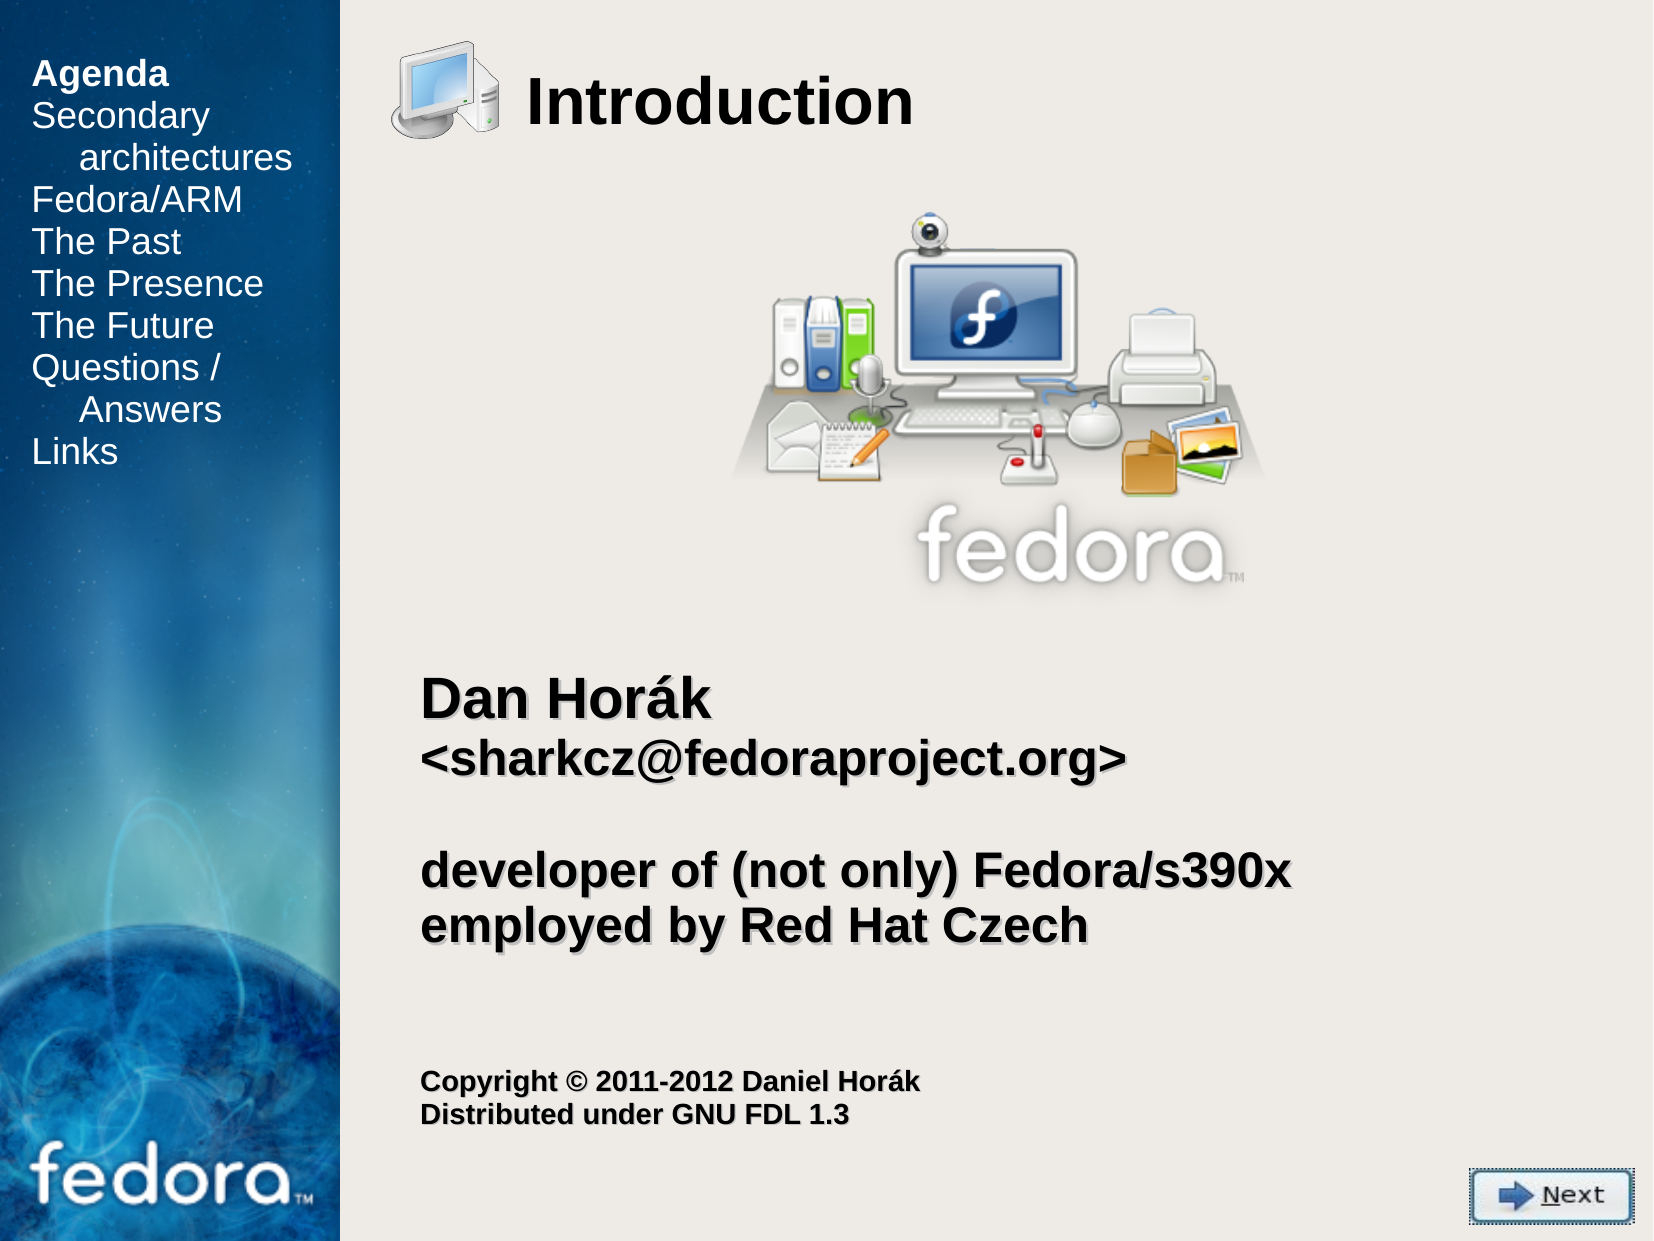

Agenda
Secondary architectures
Fedora/ARM
The Past
The Presence
The Future
Questions / Answers
Links
# Agenda
Introduction
Dan Horák
<sharkcz@fedoraproject.org>
developer of (not only) Fedora/s390x
employed by Red Hat Czech
Copyright © 2011-2012 Daniel Horák
Distributed under GNU FDL 1.3